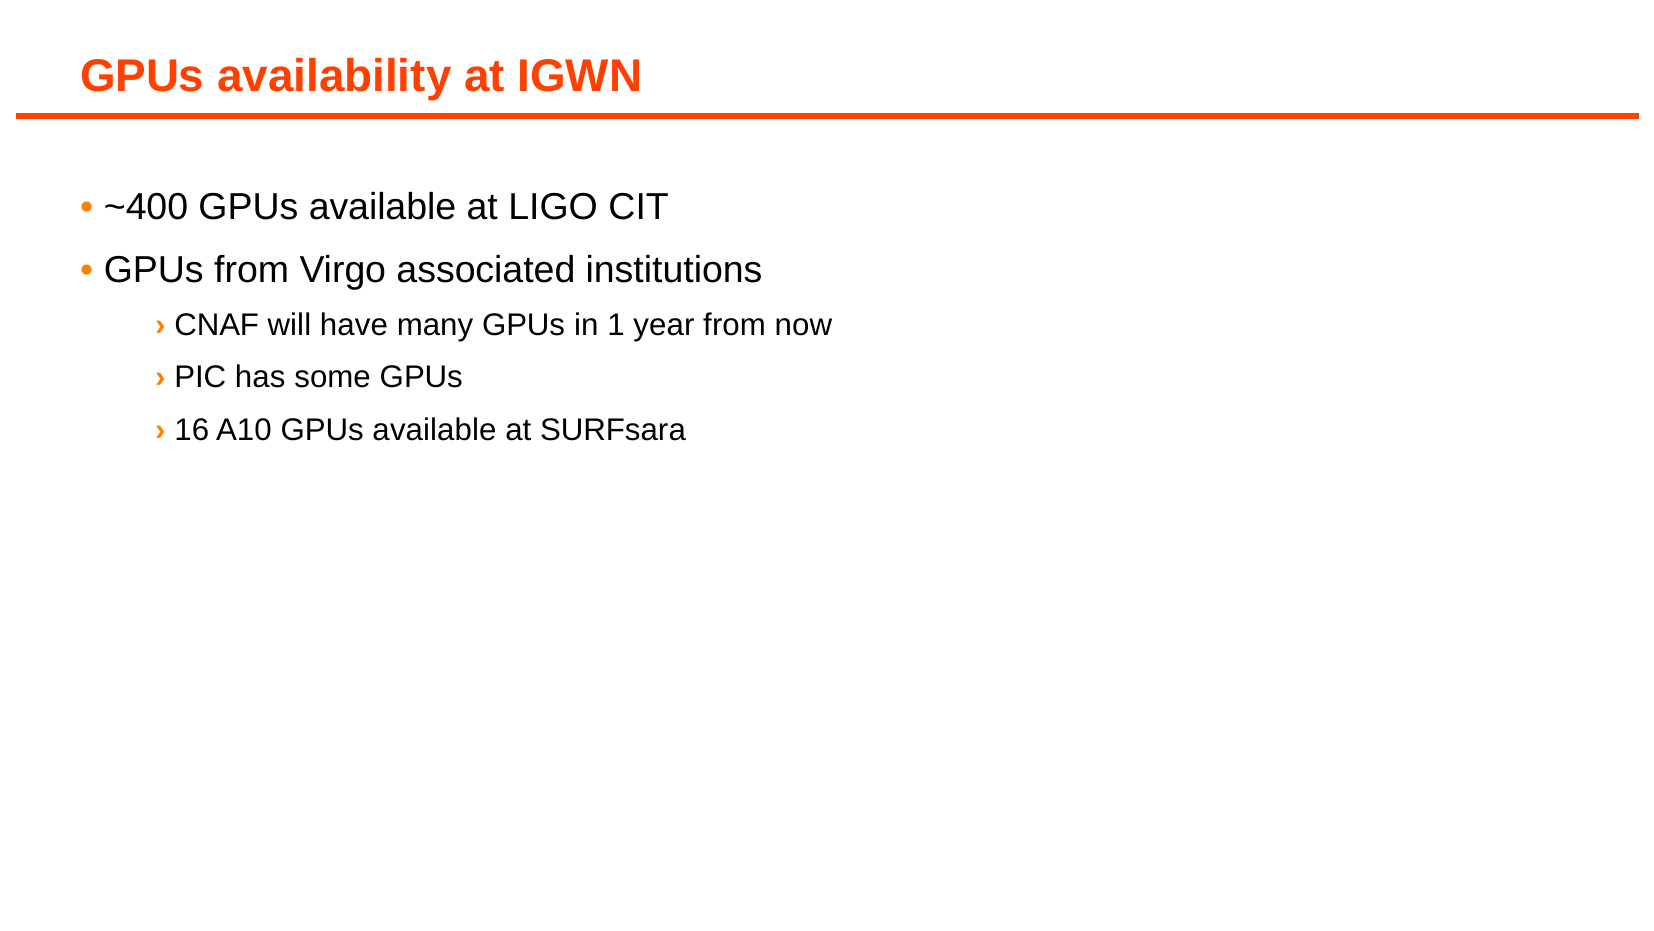

GPUs availability at IGWN
• ~400 GPUs available at LIGO CIT
• GPUs from Virgo associated institutions
	› CNAF will have many GPUs in 1 year from now
	› PIC has some GPUs
	› 16 A10 GPUs available at SURFsara